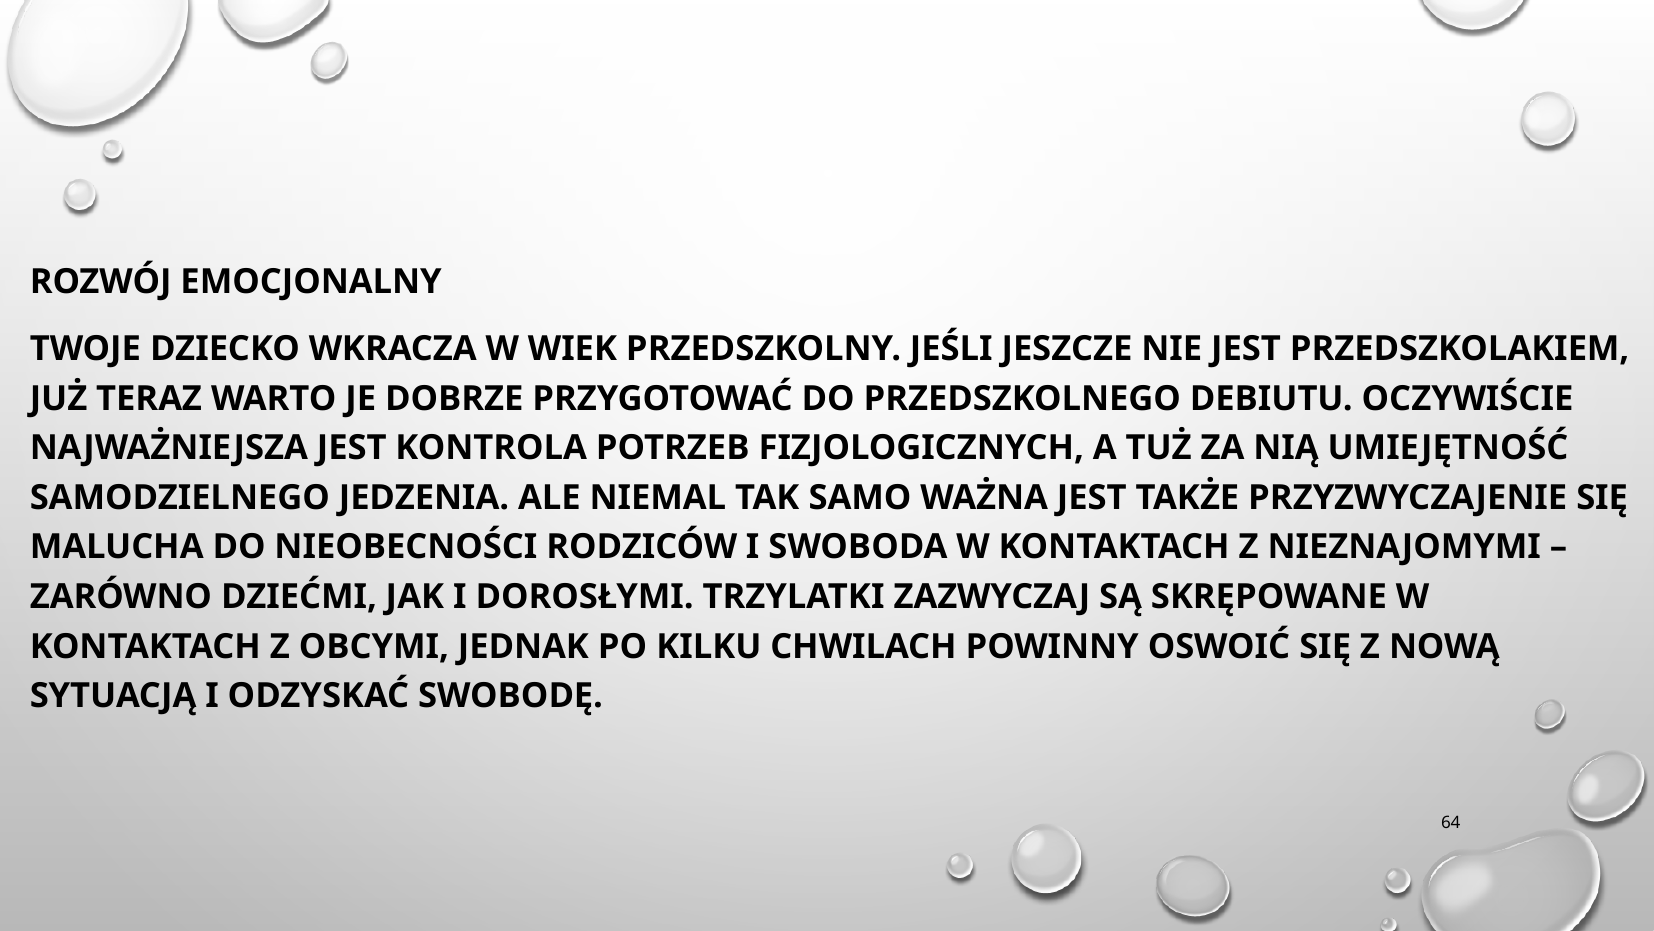

# Rozwój emocjonalny
Twoje dziecko wkracza w wiek przedszkolny. Jeśli jeszcze nie jest przedszkolakiem, już teraz warto je dobrze przygotować do przedszkolnego debiutu. Oczywiście najważniejsza jest kontrola potrzeb fizjologicznych, a tuż za nią umiejętność samodzielnego jedzenia. Ale niemal tak samo ważna jest także przyzwyczajenie się malucha do nieobecności rodziców i swoboda w kontaktach z nieznajomymi – zarówno dziećmi, jak i dorosłymi. Trzylatki zazwyczaj są skrępowane w kontaktach z obcymi, jednak po kilku chwilach powinny oswoić się z nową sytuacją i odzyskać swobodę.